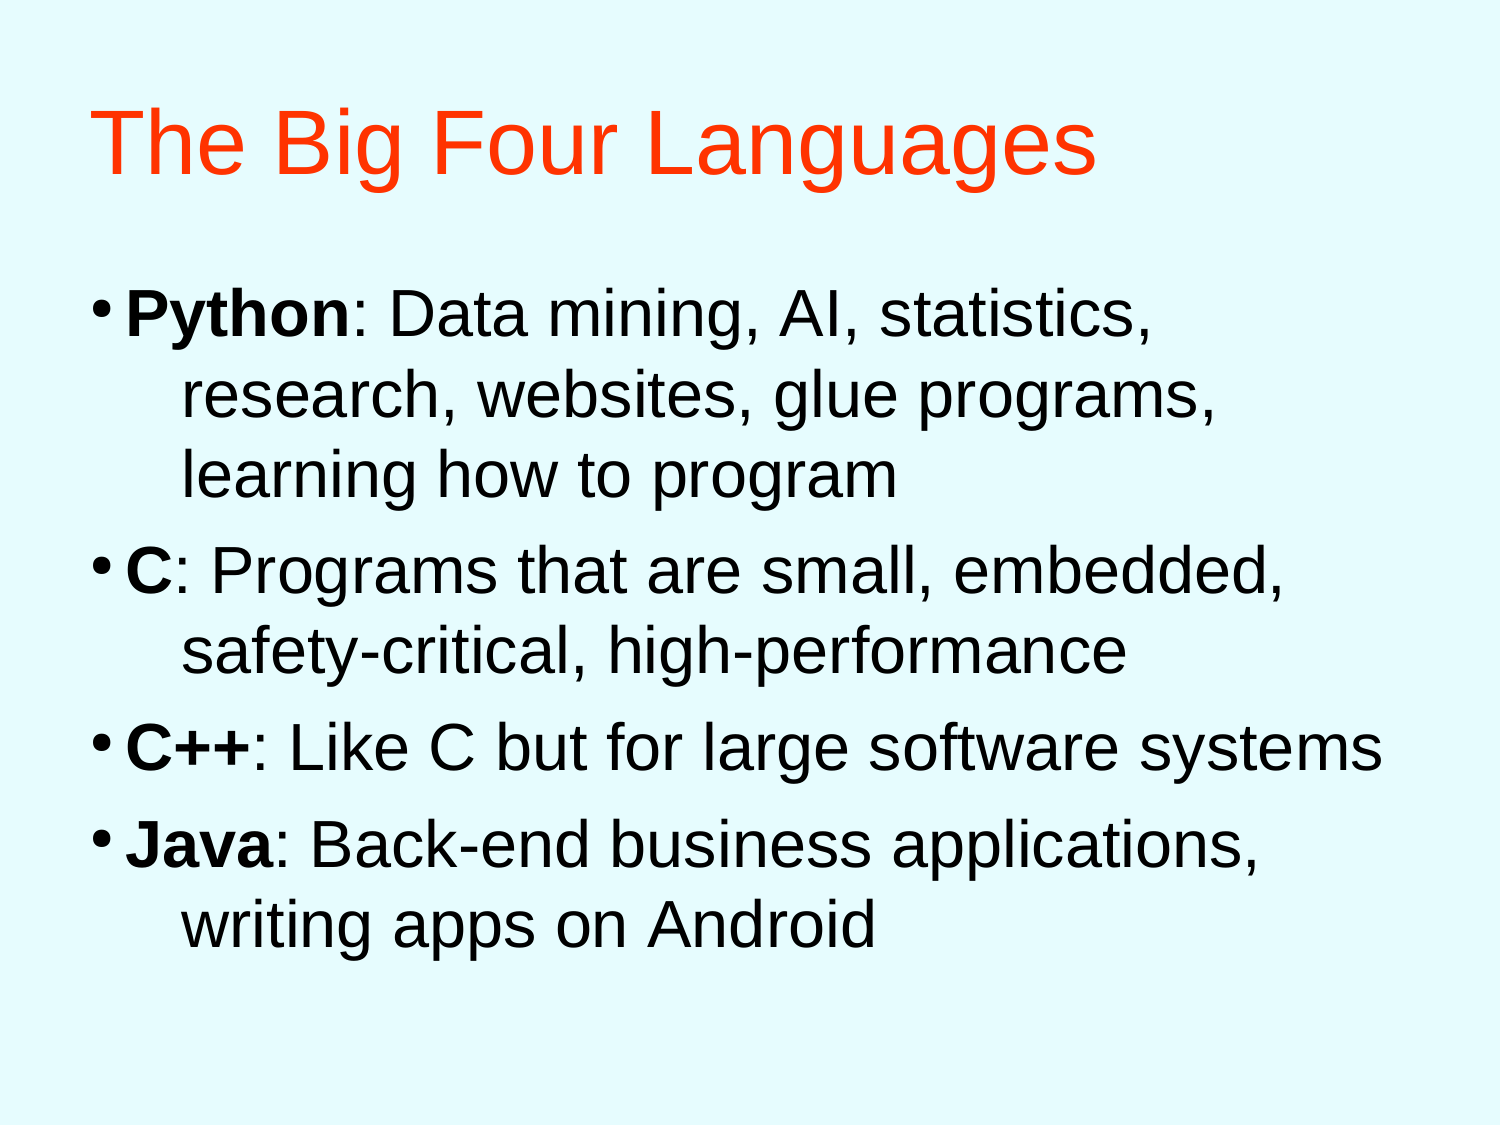

# The Big Four Languages
Python: Data mining, AI, statistics, research, websites, glue programs, learning how to program
C: Programs that are small, embedded, safety-critical, high-performance
C++: Like C but for large software systems
Java: Back-end business applications, writing apps on Android